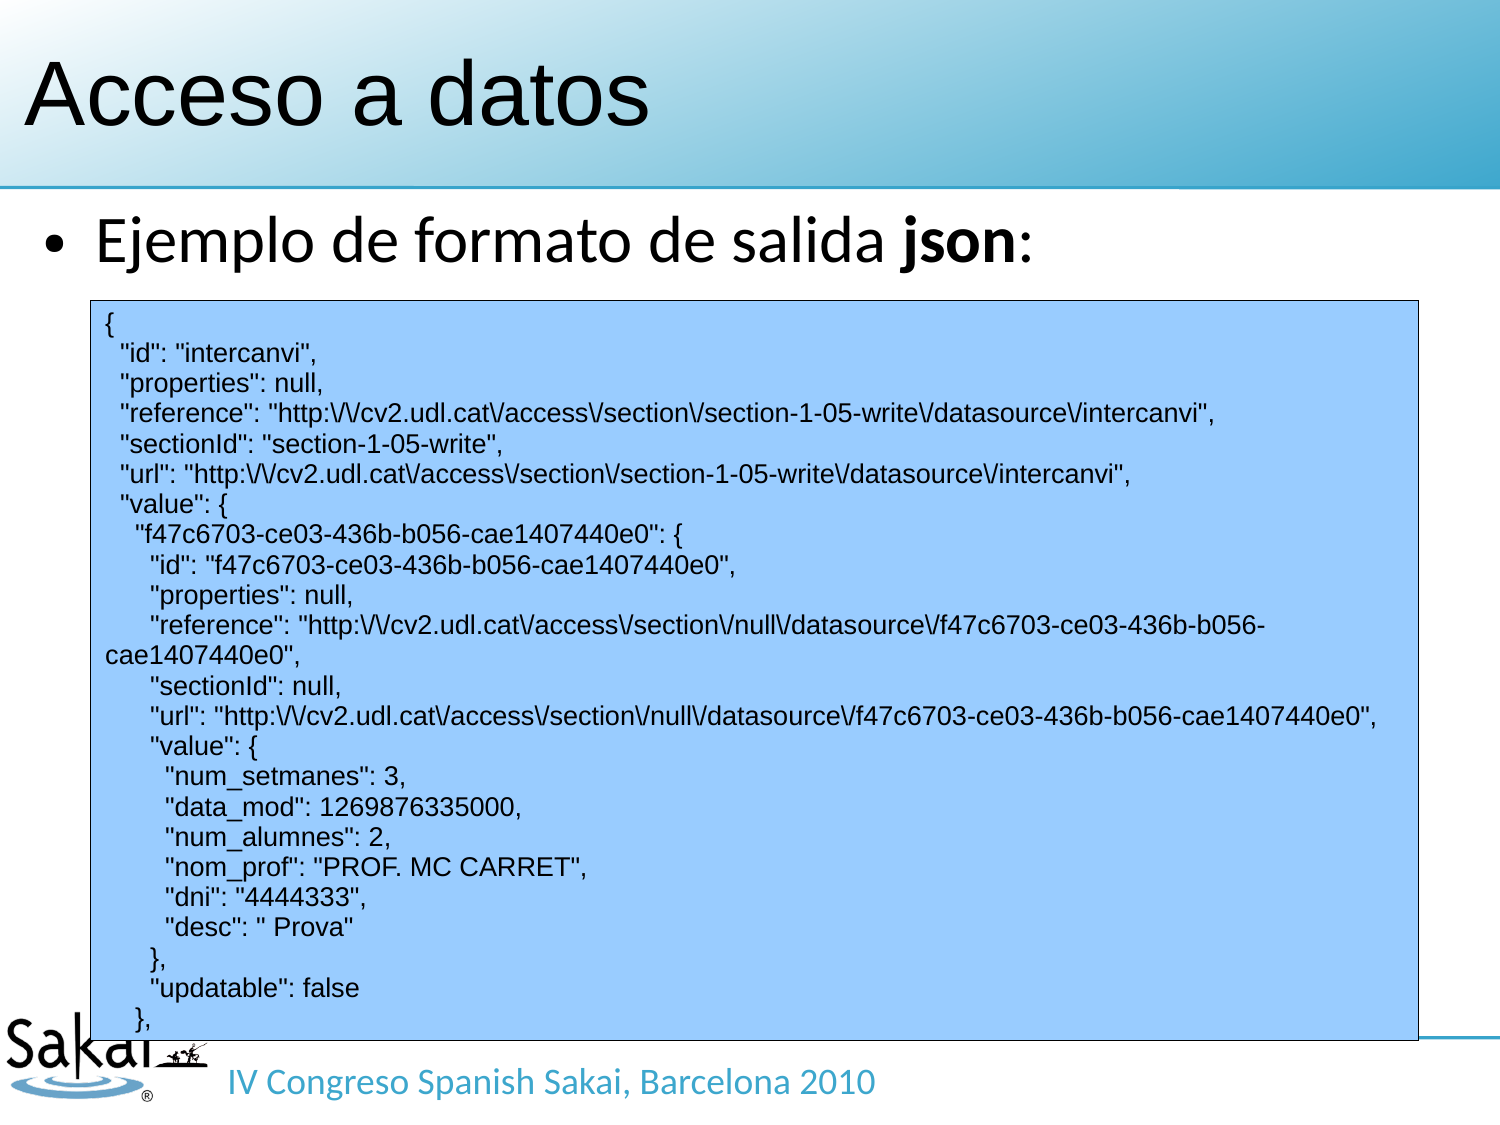

# Acceso a datos
Ejemplo de formato de salida json:
{
 "id": "intercanvi",
 "properties": null,
 "reference": "http:\/\/cv2.udl.cat\/access\/section\/section-1-05-write\/datasource\/intercanvi",
 "sectionId": "section-1-05-write",
 "url": "http:\/\/cv2.udl.cat\/access\/section\/section-1-05-write\/datasource\/intercanvi",
 "value": {
 "f47c6703-ce03-436b-b056-cae1407440e0": {
 "id": "f47c6703-ce03-436b-b056-cae1407440e0",
 "properties": null,
 "reference": "http:\/\/cv2.udl.cat\/access\/section\/null\/datasource\/f47c6703-ce03-436b-b056-cae1407440e0",
 "sectionId": null,
 "url": "http:\/\/cv2.udl.cat\/access\/section\/null\/datasource\/f47c6703-ce03-436b-b056-cae1407440e0",
 "value": {
 "num_setmanes": 3,
 "data_mod": 1269876335000,
 "num_alumnes": 2,
 "nom_prof": "PROF. MC CARRET",
 "dni": "4444333",
 "desc": " Prova"
 },
 "updatable": false
 },